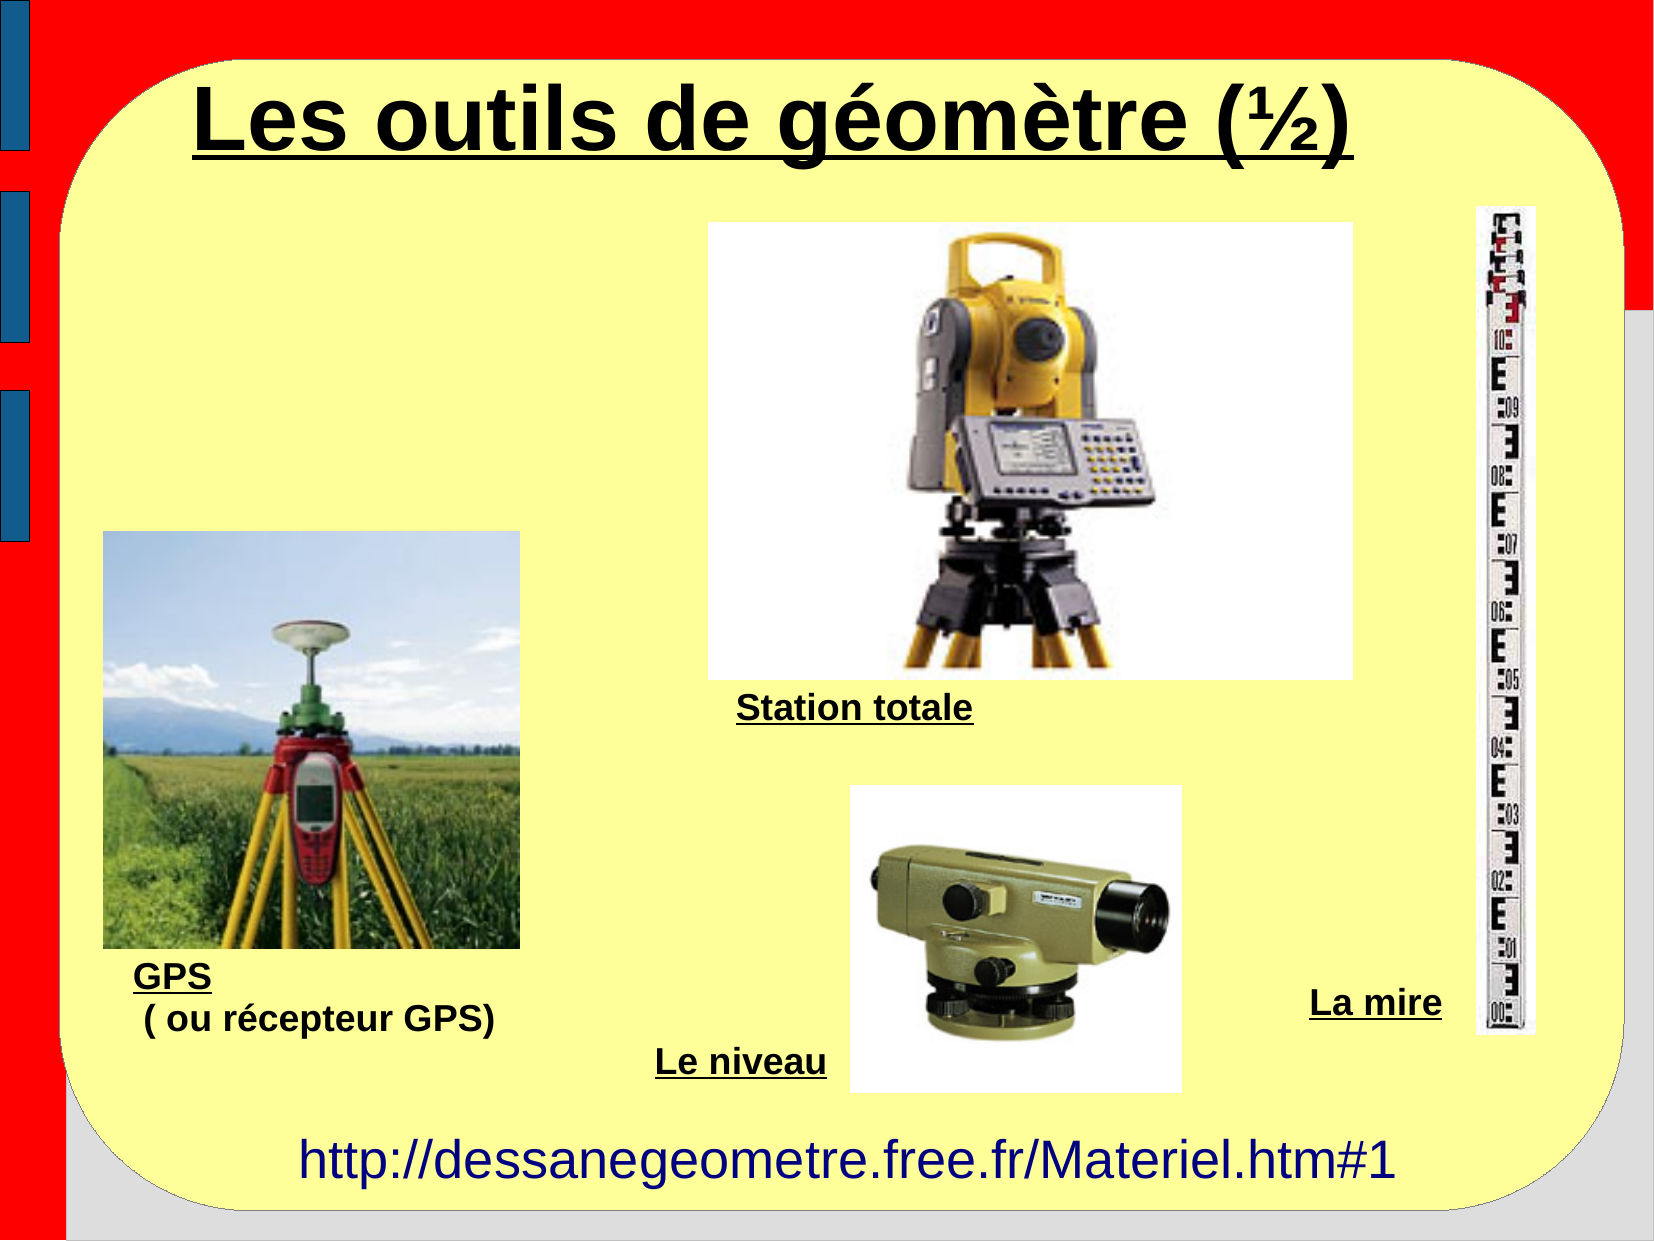

Métier de géomètre
Les outils de géomètre (½)
 Station totale
GPS
 ( ou récepteur GPS)
-Il «mesure la terre» au sens strict du terme :
 Il calcule, délimite, représente et estime le terrain du futur ouvrage.
La mire
Le niveau
http://dessanegeometre.free.fr/Materiel.htm#1